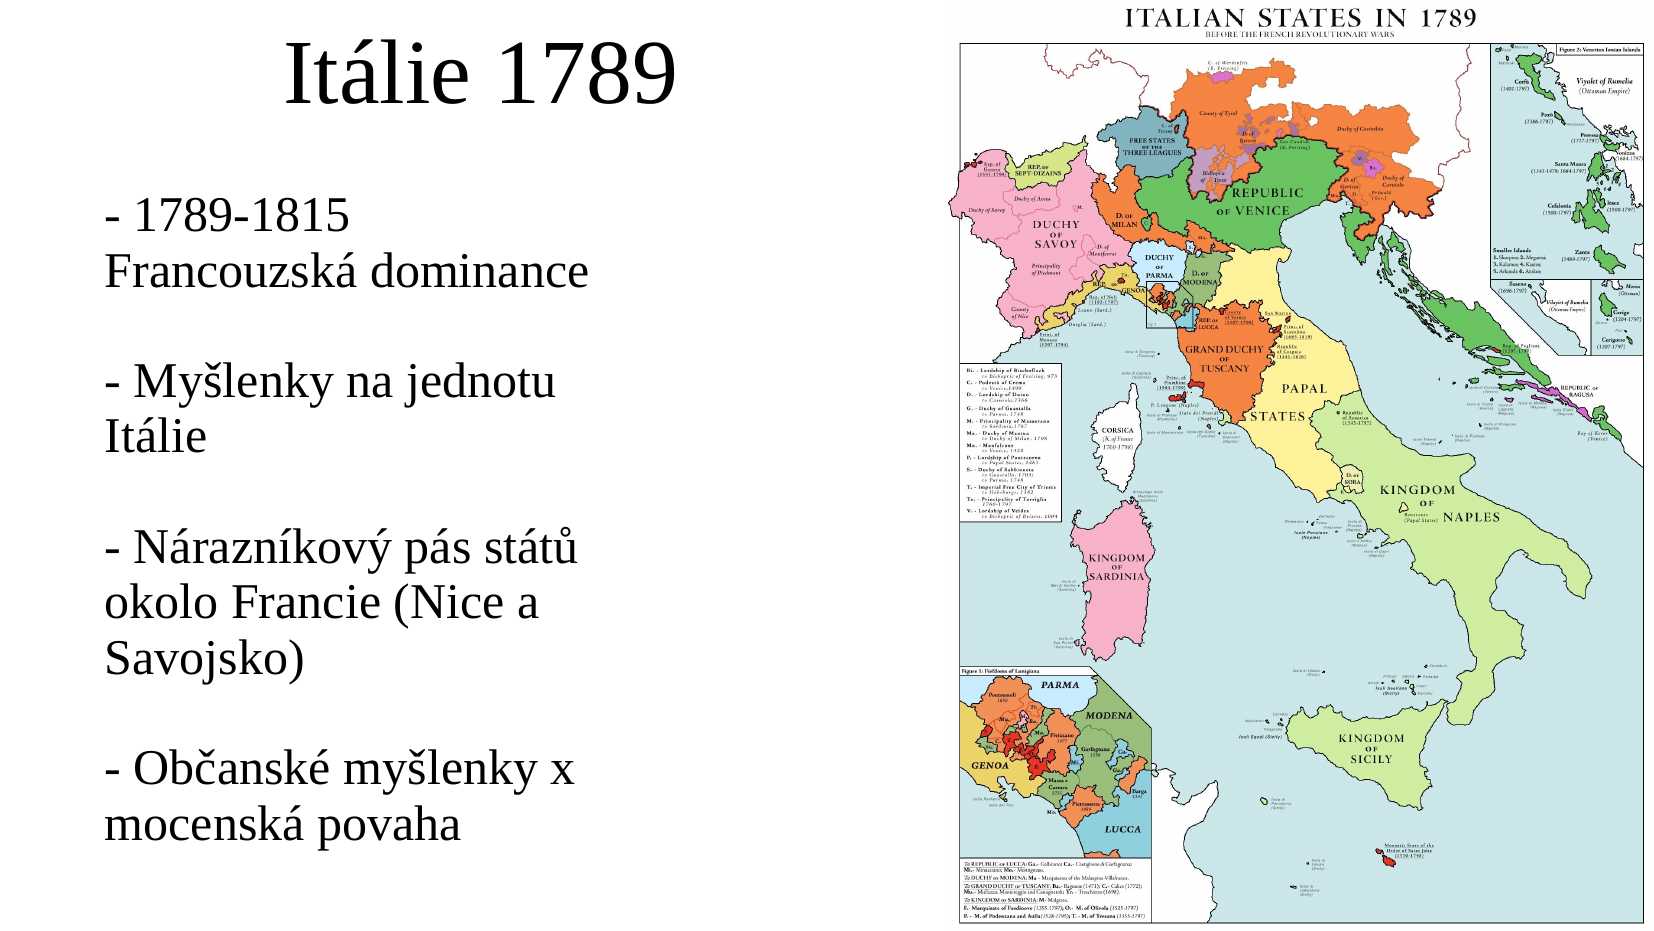

# Itálie 1789
- 1789-1815
Francouzská dominance
- Myšlenky na jednotu Itálie
- Nárazníkový pás států okolo Francie (Nice a Savojsko)
- Občanské myšlenky x mocenská povaha